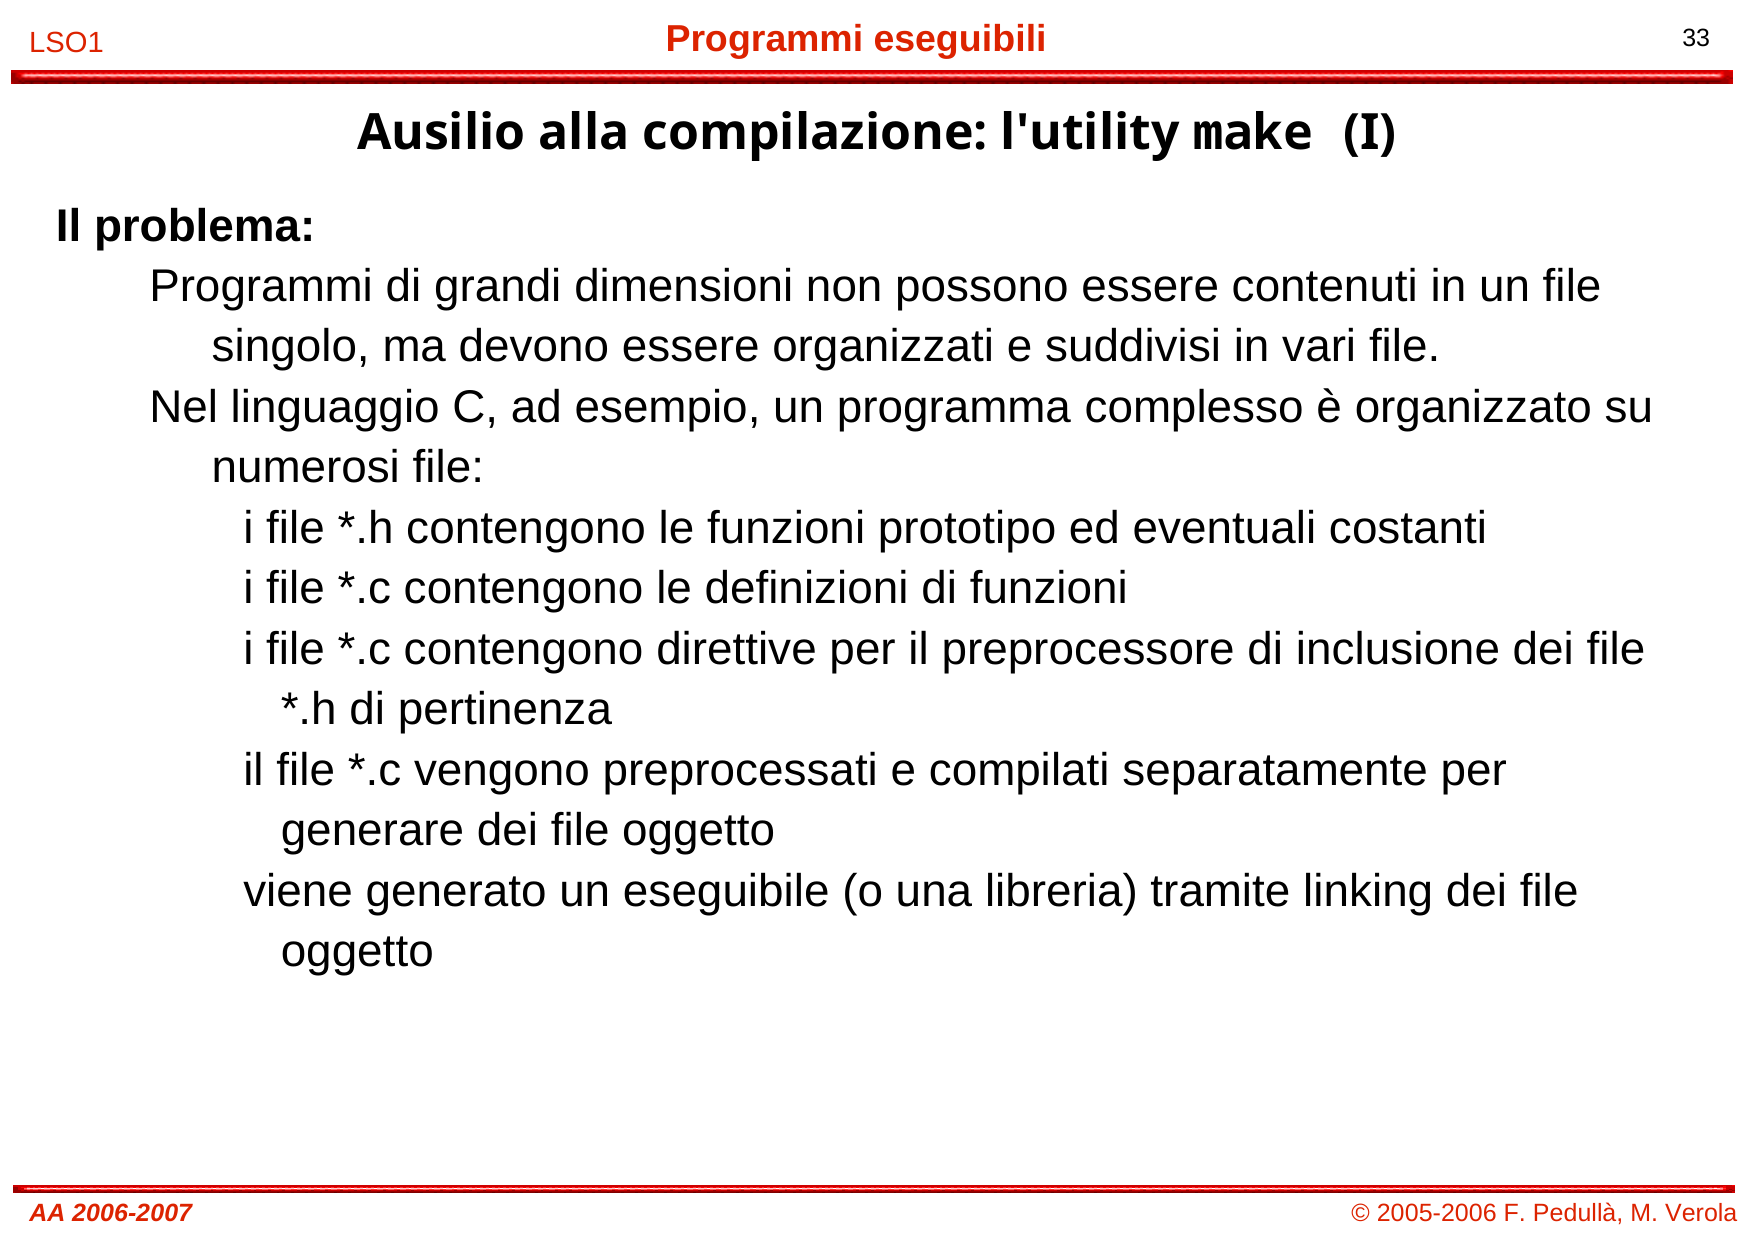

# Ausilio alla compilazione: l'utility make (I)
Il problema:
Programmi di grandi dimensioni non possono essere contenuti in un file singolo, ma devono essere organizzati e suddivisi in vari file.
Nel linguaggio C, ad esempio, un programma complesso è organizzato su numerosi file:
i file *.h contengono le funzioni prototipo ed eventuali costanti
i file *.c contengono le definizioni di funzioni
i file *.c contengono direttive per il preprocessore di inclusione dei file *.h di pertinenza
il file *.c vengono preprocessati e compilati separatamente per generare dei file oggetto
viene generato un eseguibile (o una libreria) tramite linking dei file oggetto